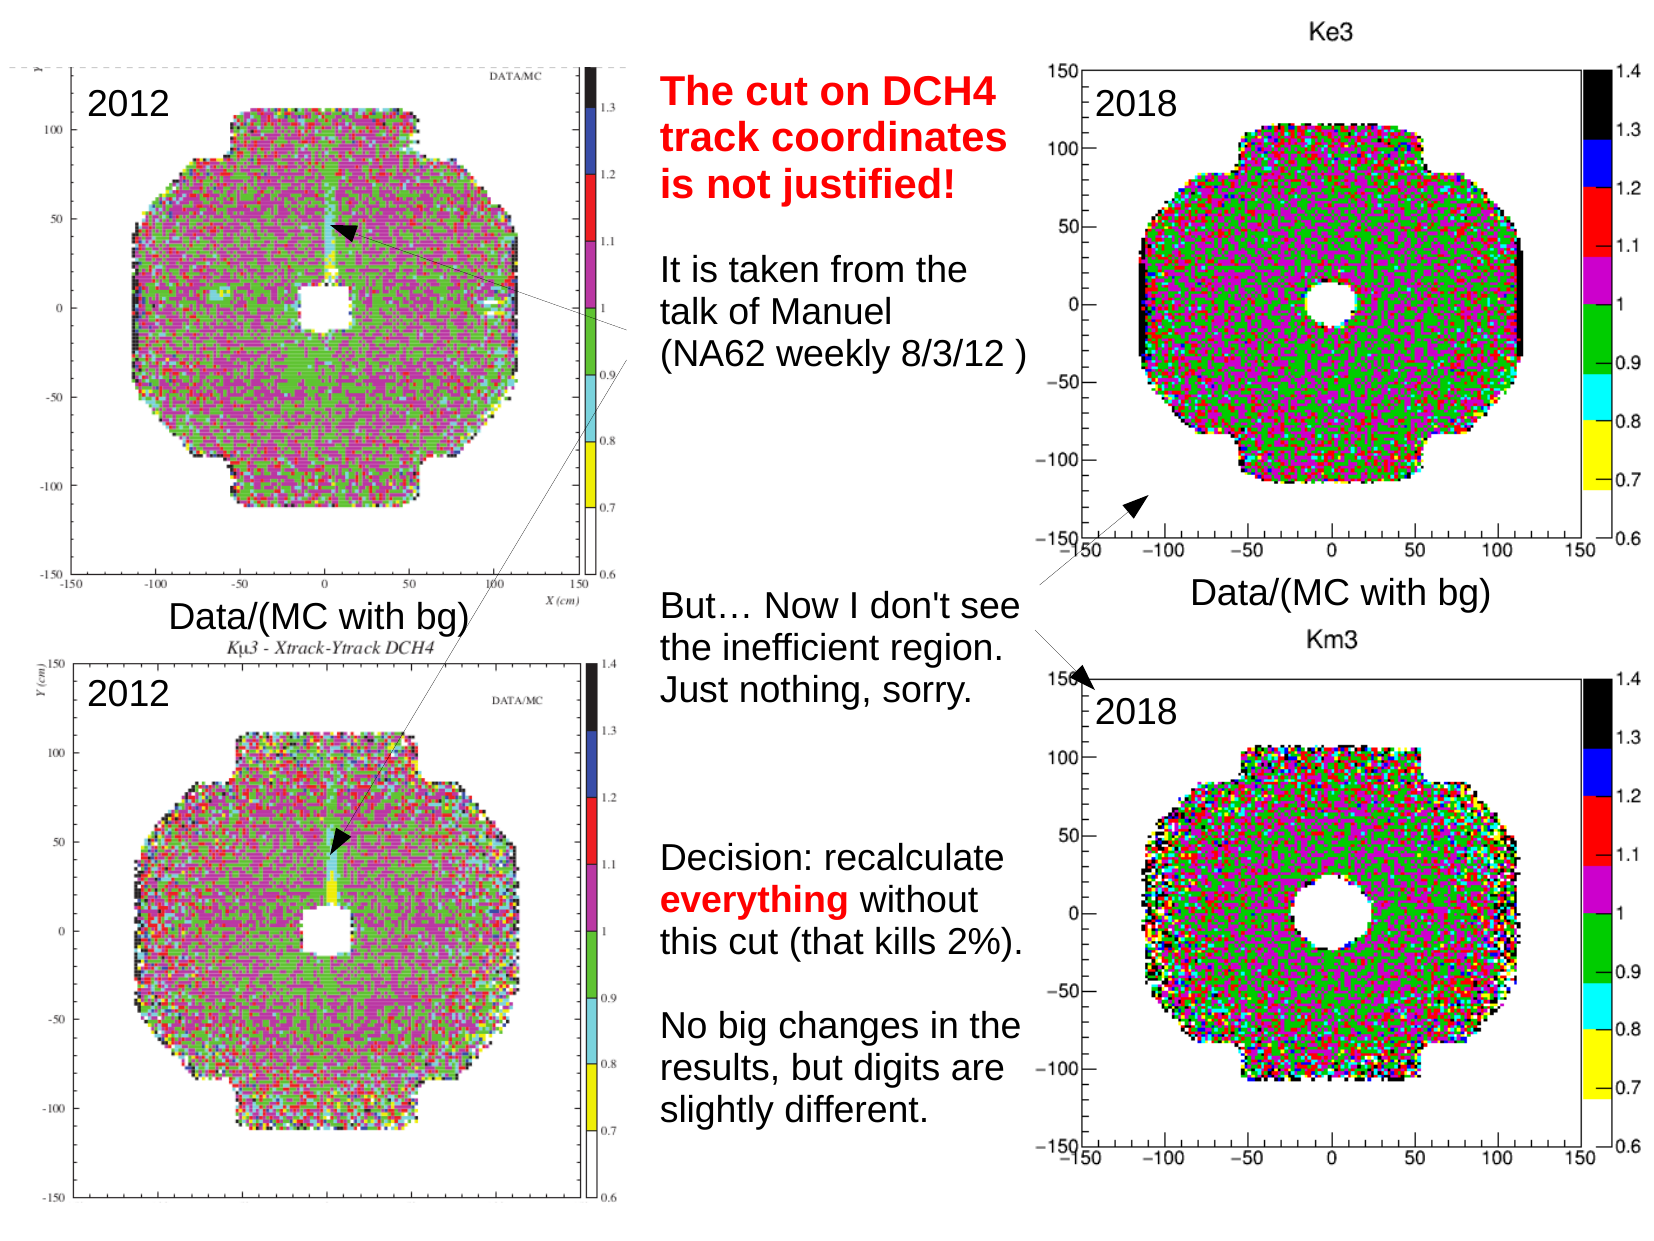

The cut on DCH4 track coordinates is not justified!
It is taken from the talk of Manuel
(NA62 weekly 8/3/12 )
But… Now I don't see the inefficient region.
Just nothing, sorry.
Decision: recalculate everything without this cut (that kills 2%).
No big changes in the results, but digits are slightly different.
2012
2018
Data/(MC with bg)
Data/(MC with bg)
2012
2018